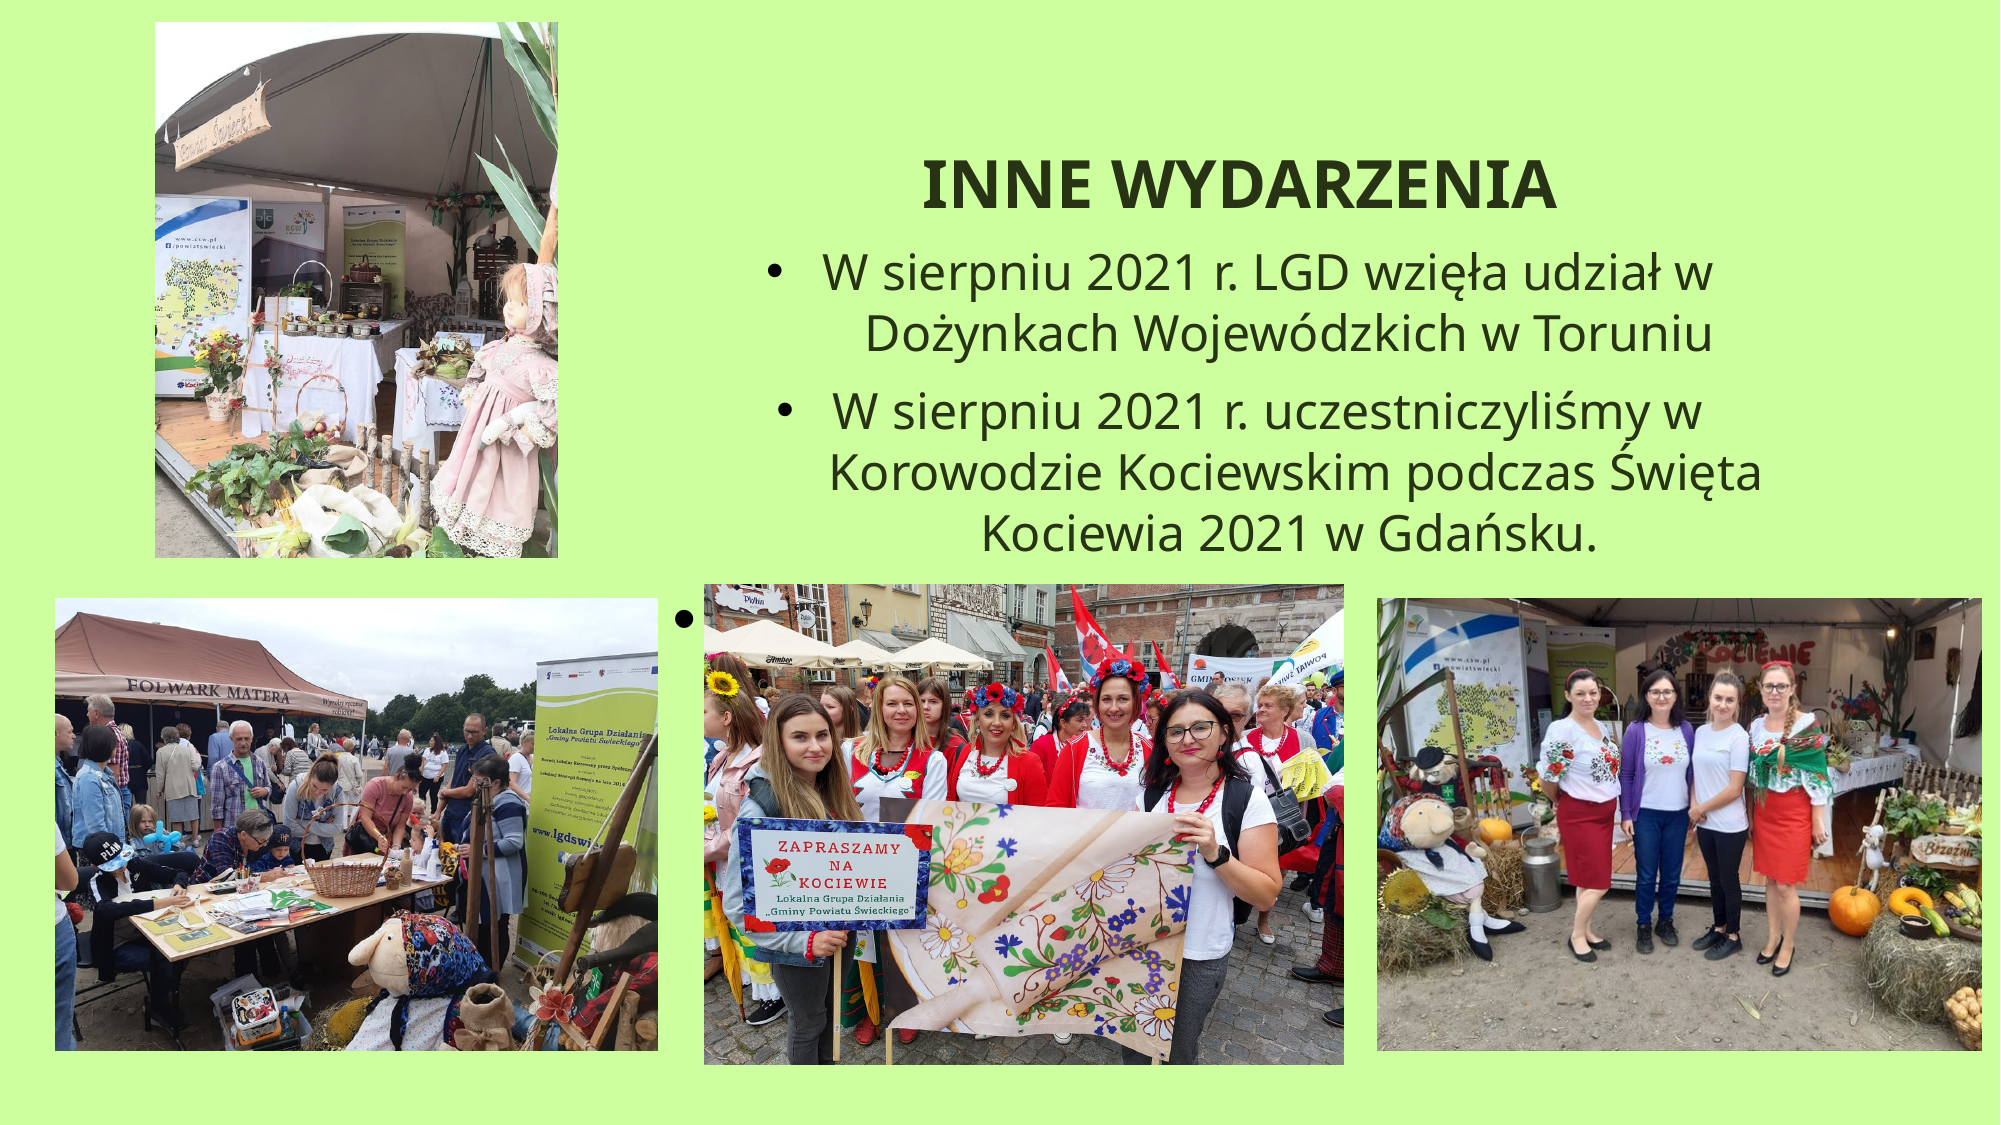

# INNE WYDARZENIA
W sierpniu 2021 r. LGD wzięła udział w Dożynkach Wojewódzkich w Toruniu
W sierpniu 2021 r. uczestniczyliśmy w Korowodzie Kociewskim podczas Święta Kociewia 2021 w Gdańsku.